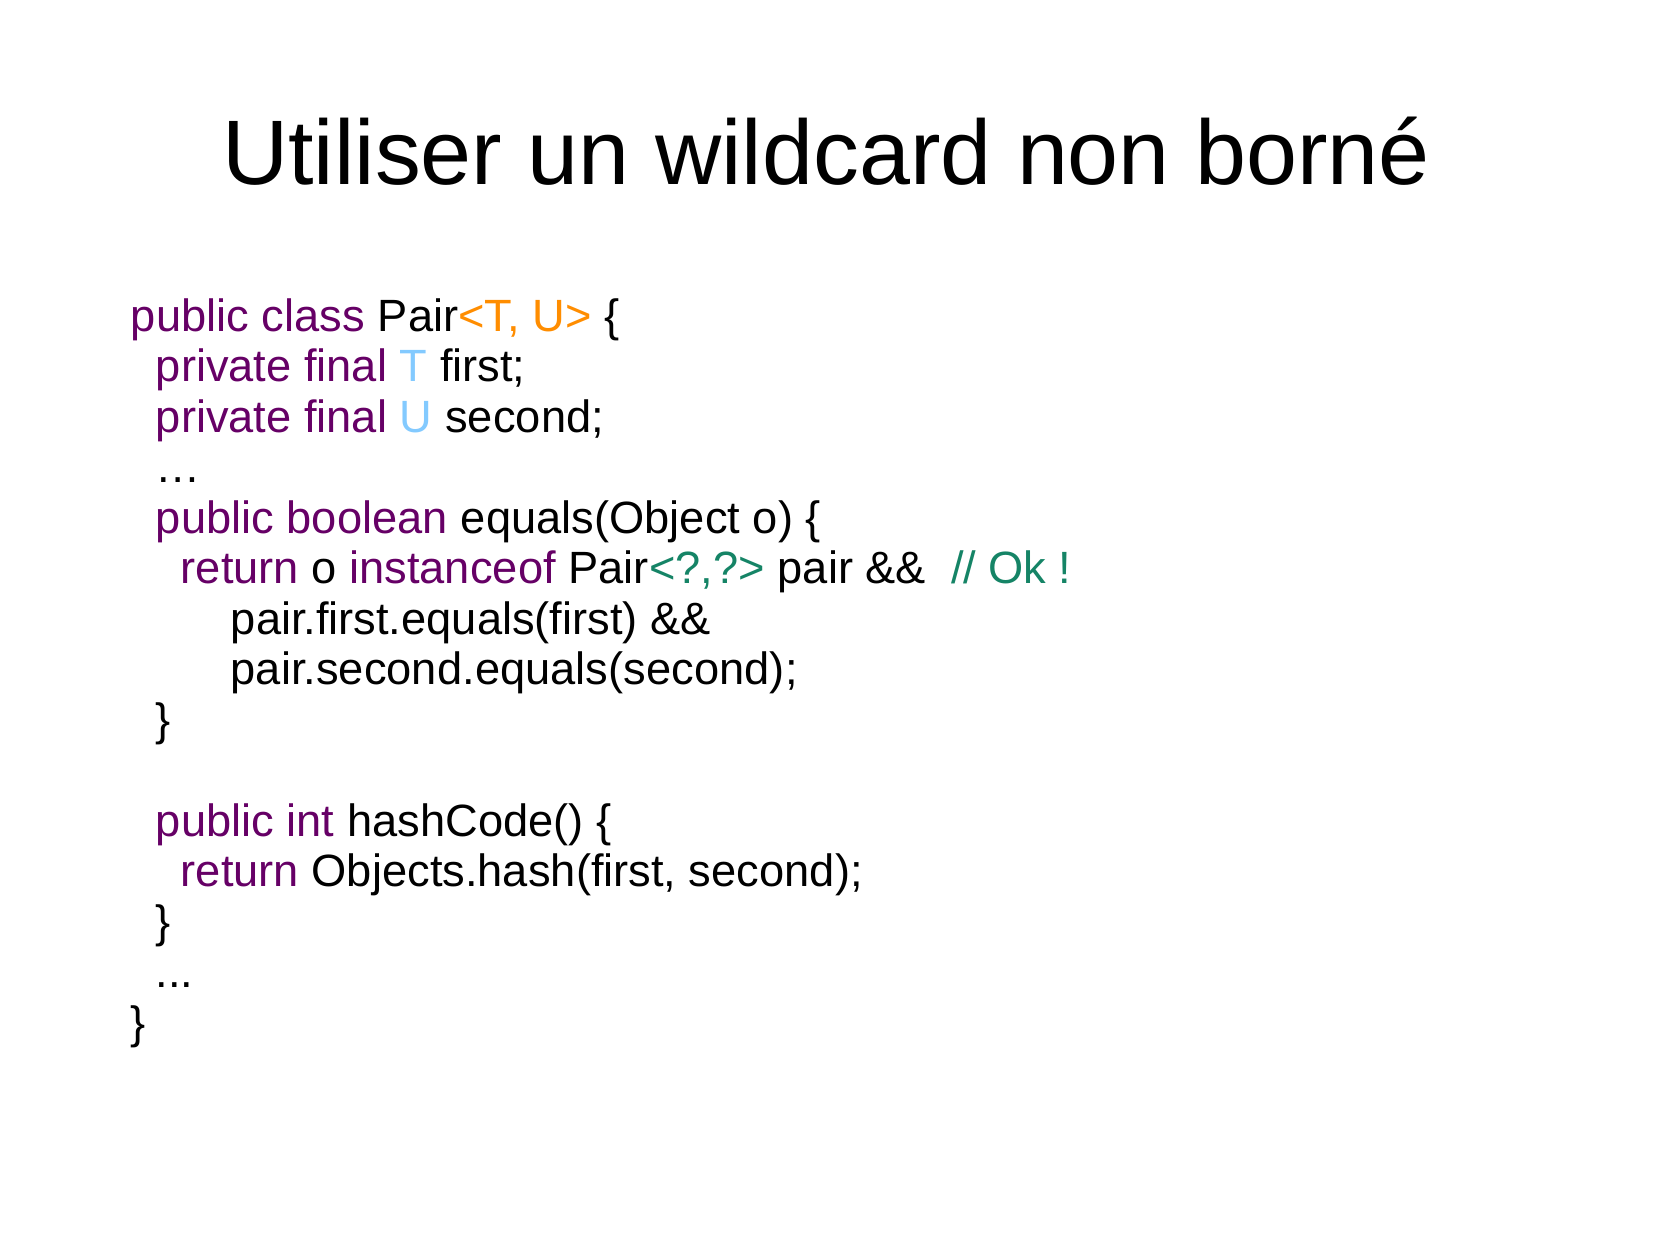

# Utiliser un wildcard non borné
public class Pair<T, U> {
 private final T first;
 private final U second;
 …
 public boolean equals(Object o) {
 return o instanceof Pair<?,?> pair && // Ok !
 pair.first.equals(first) &&
 pair.second.equals(second);
 }
 public int hashCode() {
 return Objects.hash(first, second);
 }
 ...
}